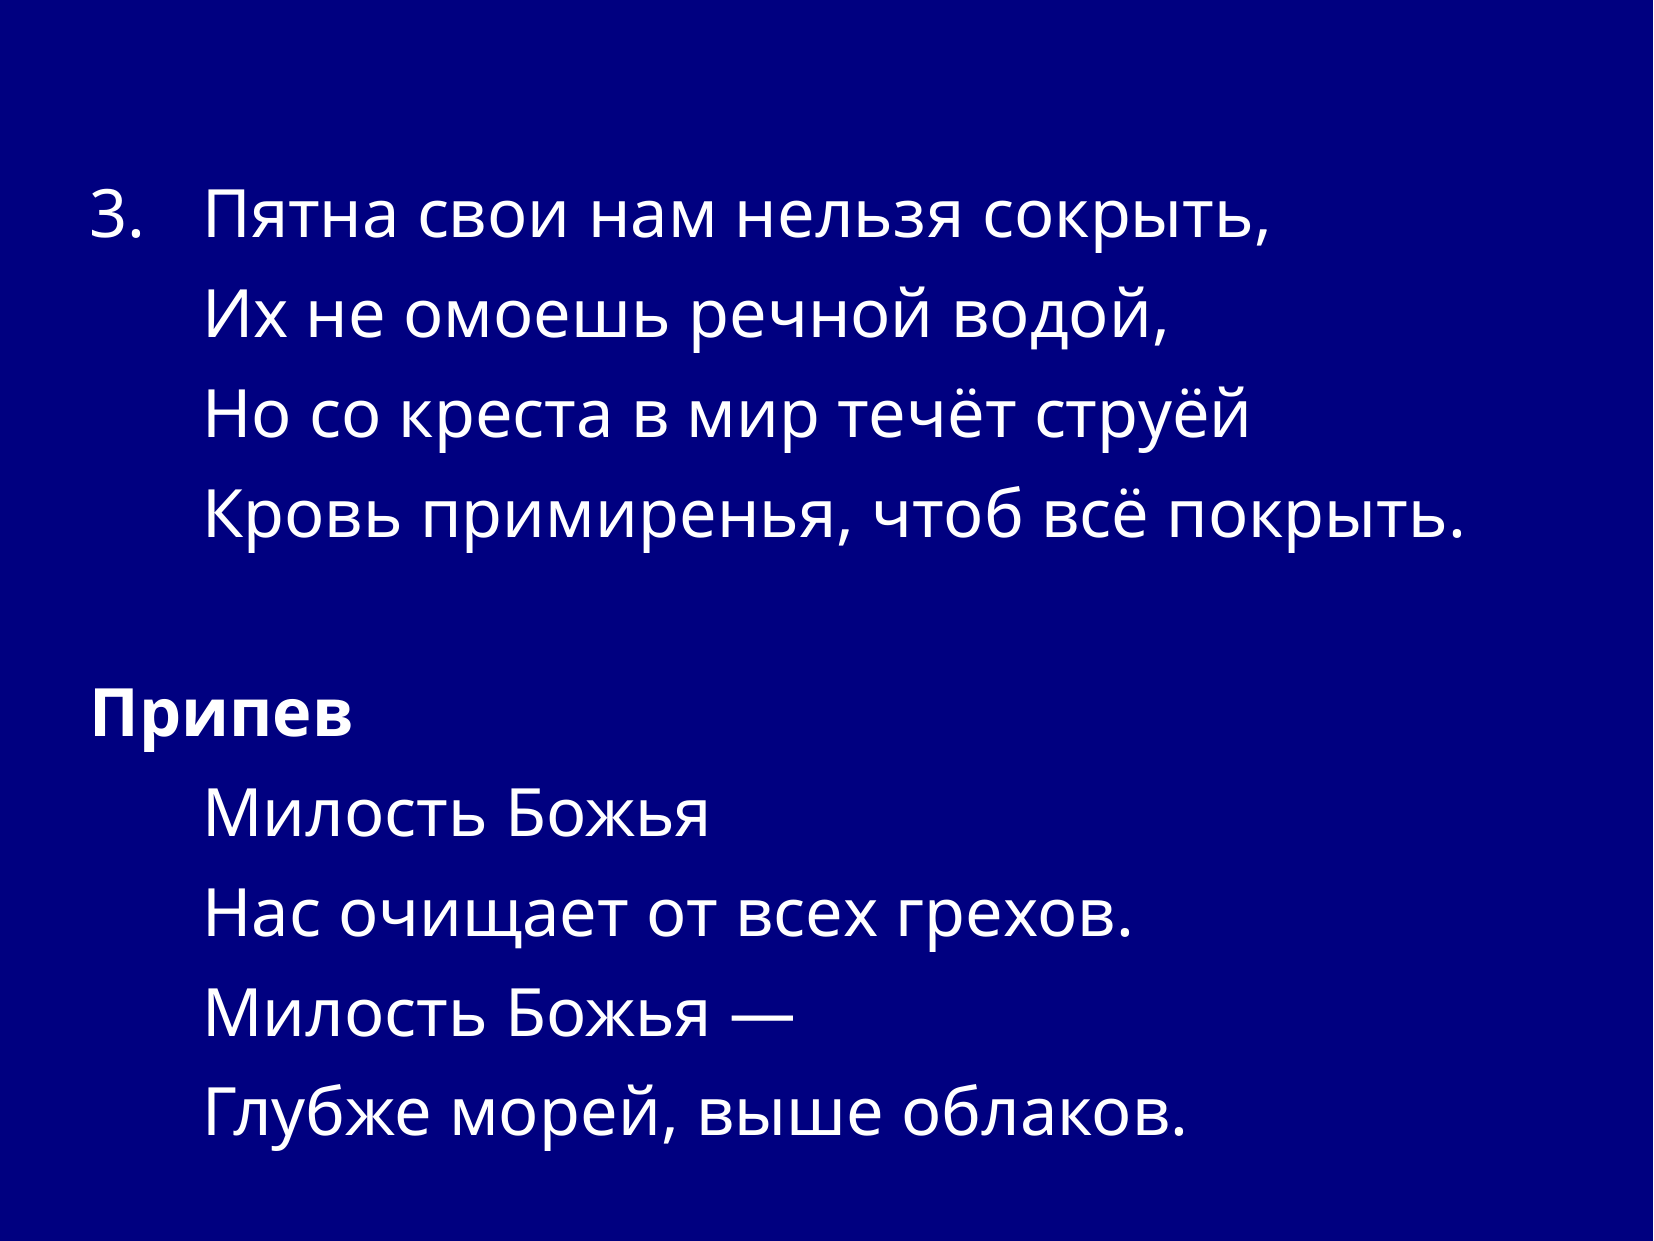

3.	Пятна свои нам нельзя сокрыть,
	Их не омоешь речной водой,
	Но со креста в мир течёт струёй
	Кровь примиренья, чтоб всё покрыть.
Припев
	Милость Божья
	Нас очищает от всех грехов.
	Милость Божья —
	Глубже морей, выше облаков.